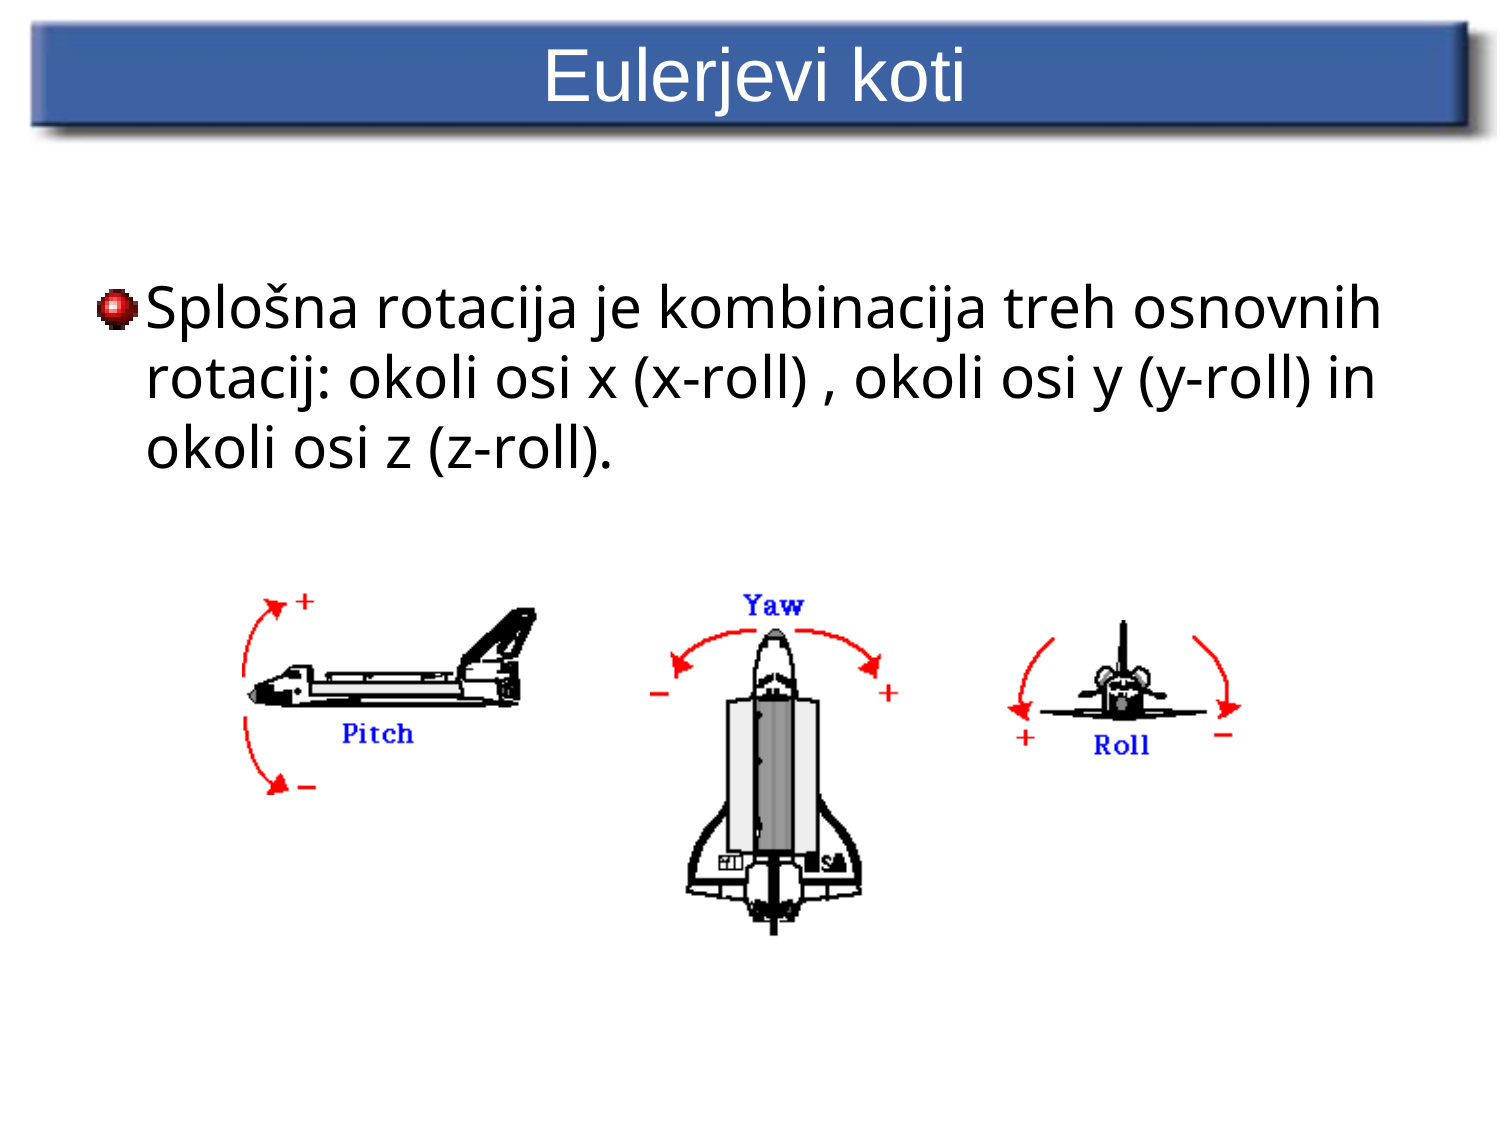

Eulerjevi koti
# Splošna rotacija je kombinacija treh osnovnih rotacij: okoli osi x (x-roll) , okoli osi y (y-roll) in okoli osi z (z-roll).